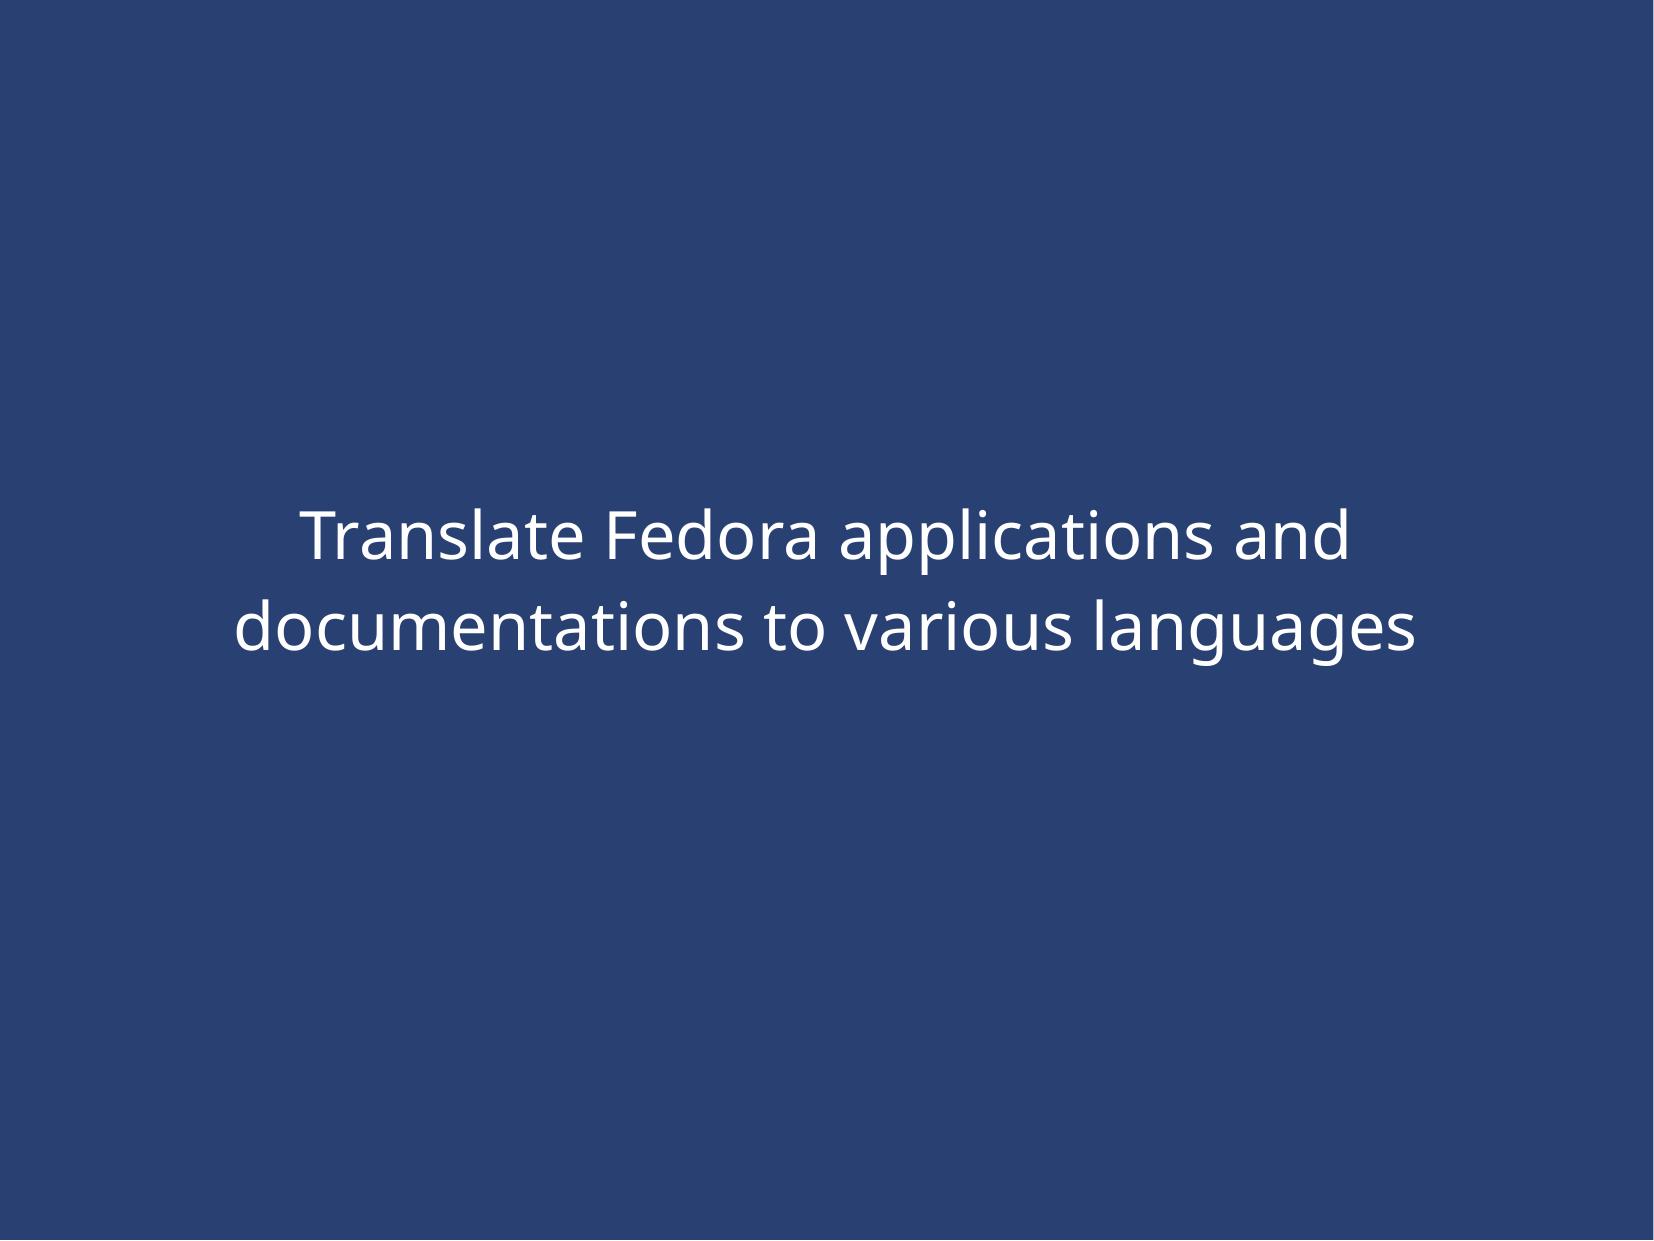

# Translate Fedora applications and documentations to various languages